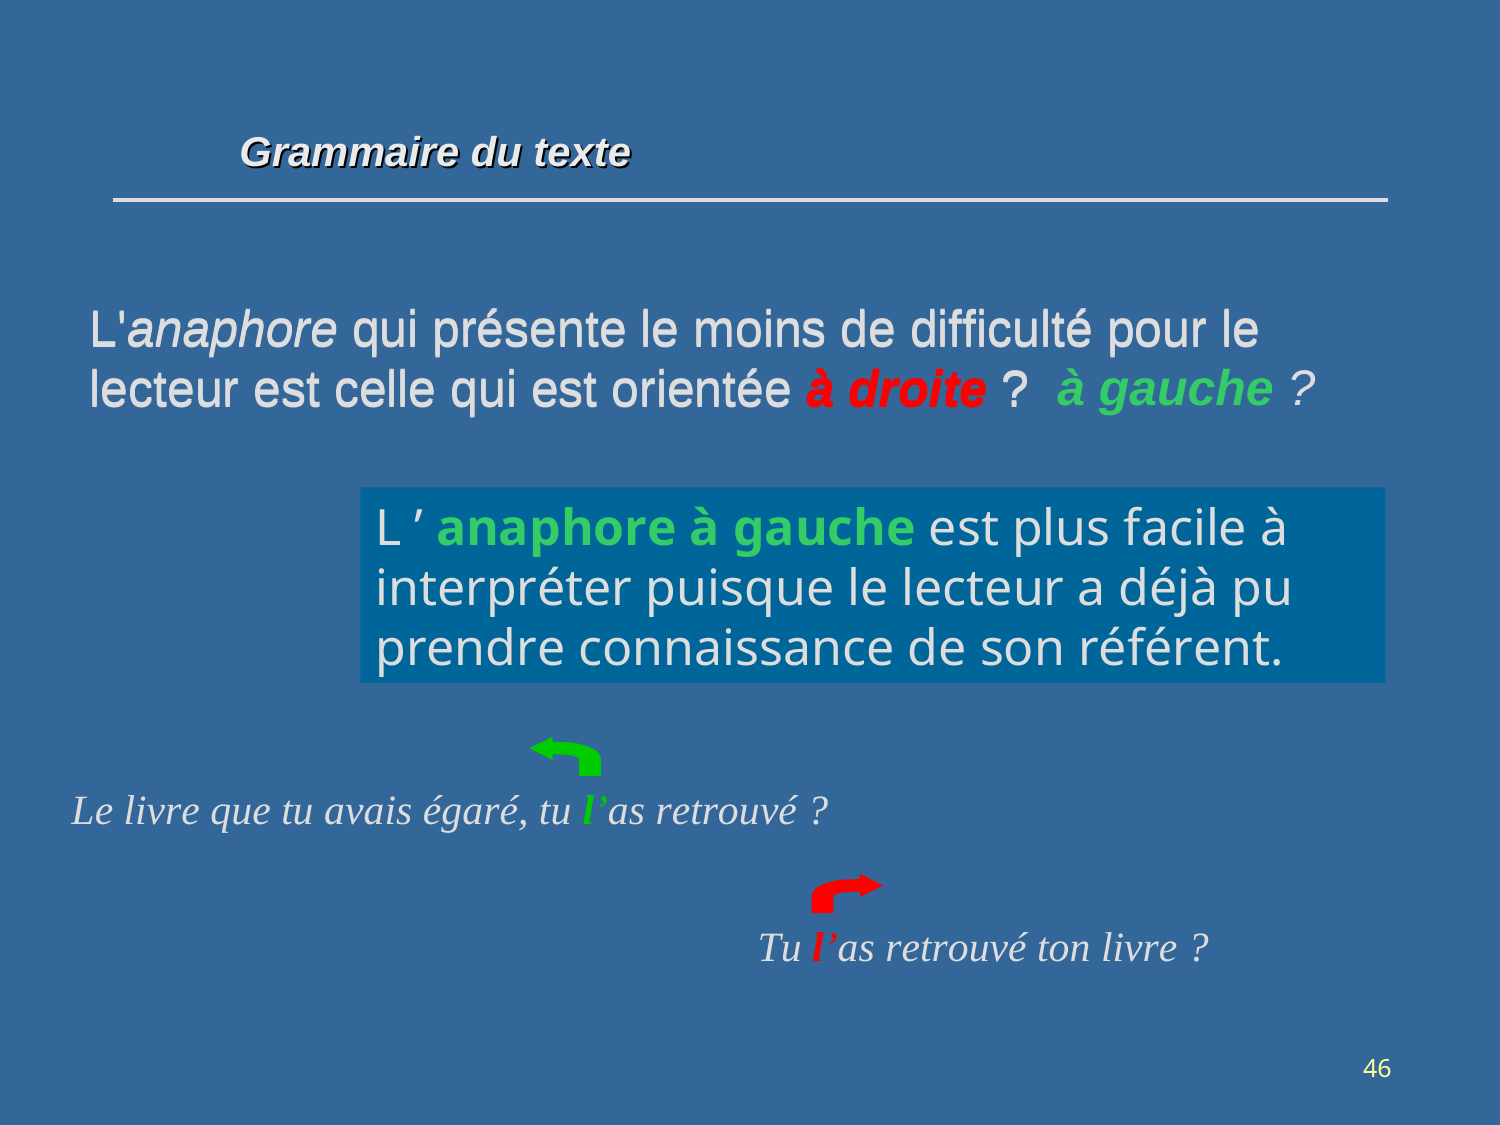

Grammaire du texte
L'anaphore qui présente le moins de difficulté pour le lecteur est celle qui est orientée à droite ? à gauche ?
L'anaphore qui présente le moins de difficulté pour le lecteur est celle qui est orientée à droite ?
L ’ anaphore à gauche est plus facile à interpréter puisque le lecteur a déjà pu prendre connaissance de son référent.
Le livre que tu avais égaré, tu l’as retrouvé ?
Tu l’as retrouvé ton livre ?
46